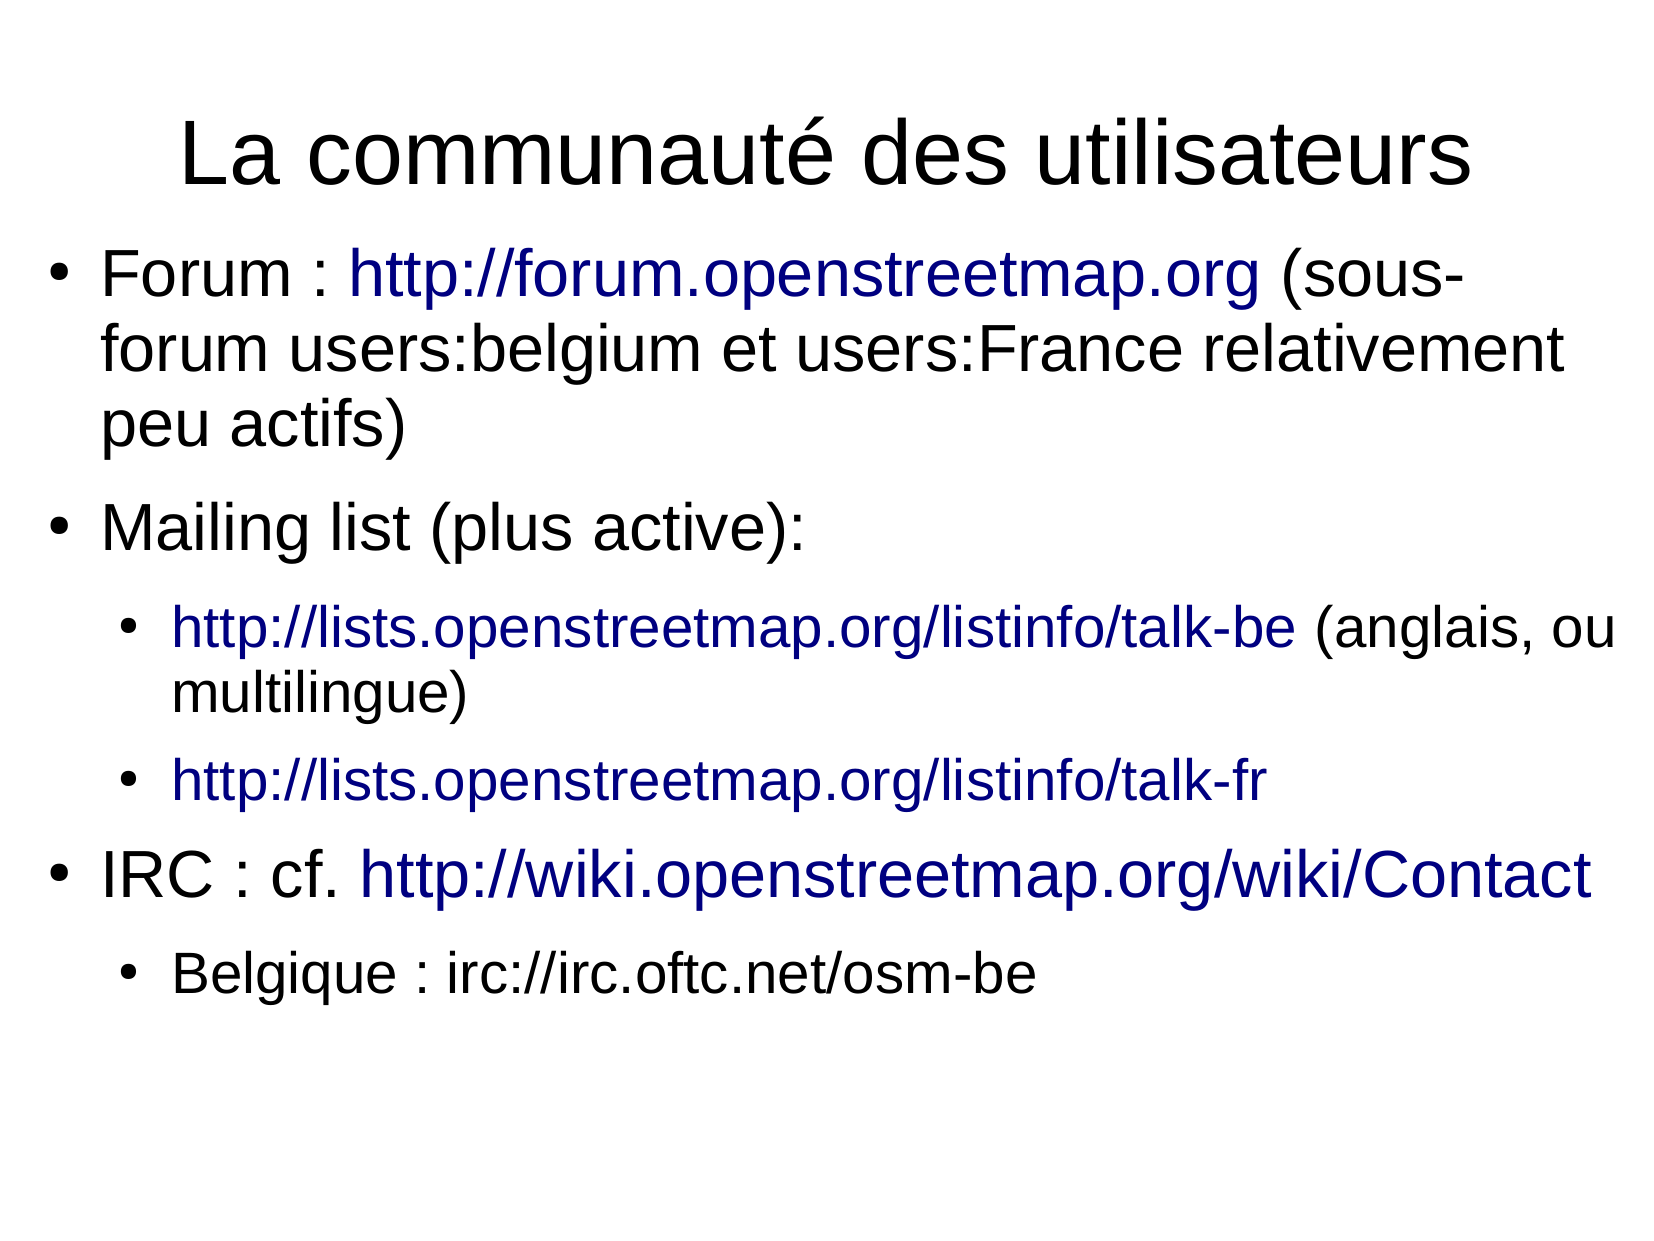

# La communauté des utilisateurs
Forum : http://forum.openstreetmap.org (sous-forum users:belgium et users:France relativement peu actifs)
Mailing list (plus active):
http://lists.openstreetmap.org/listinfo/talk-be (anglais, ou multilingue)
http://lists.openstreetmap.org/listinfo/talk-fr
IRC : cf. http://wiki.openstreetmap.org/wiki/Contact
Belgique : irc://irc.oftc.net/osm-be